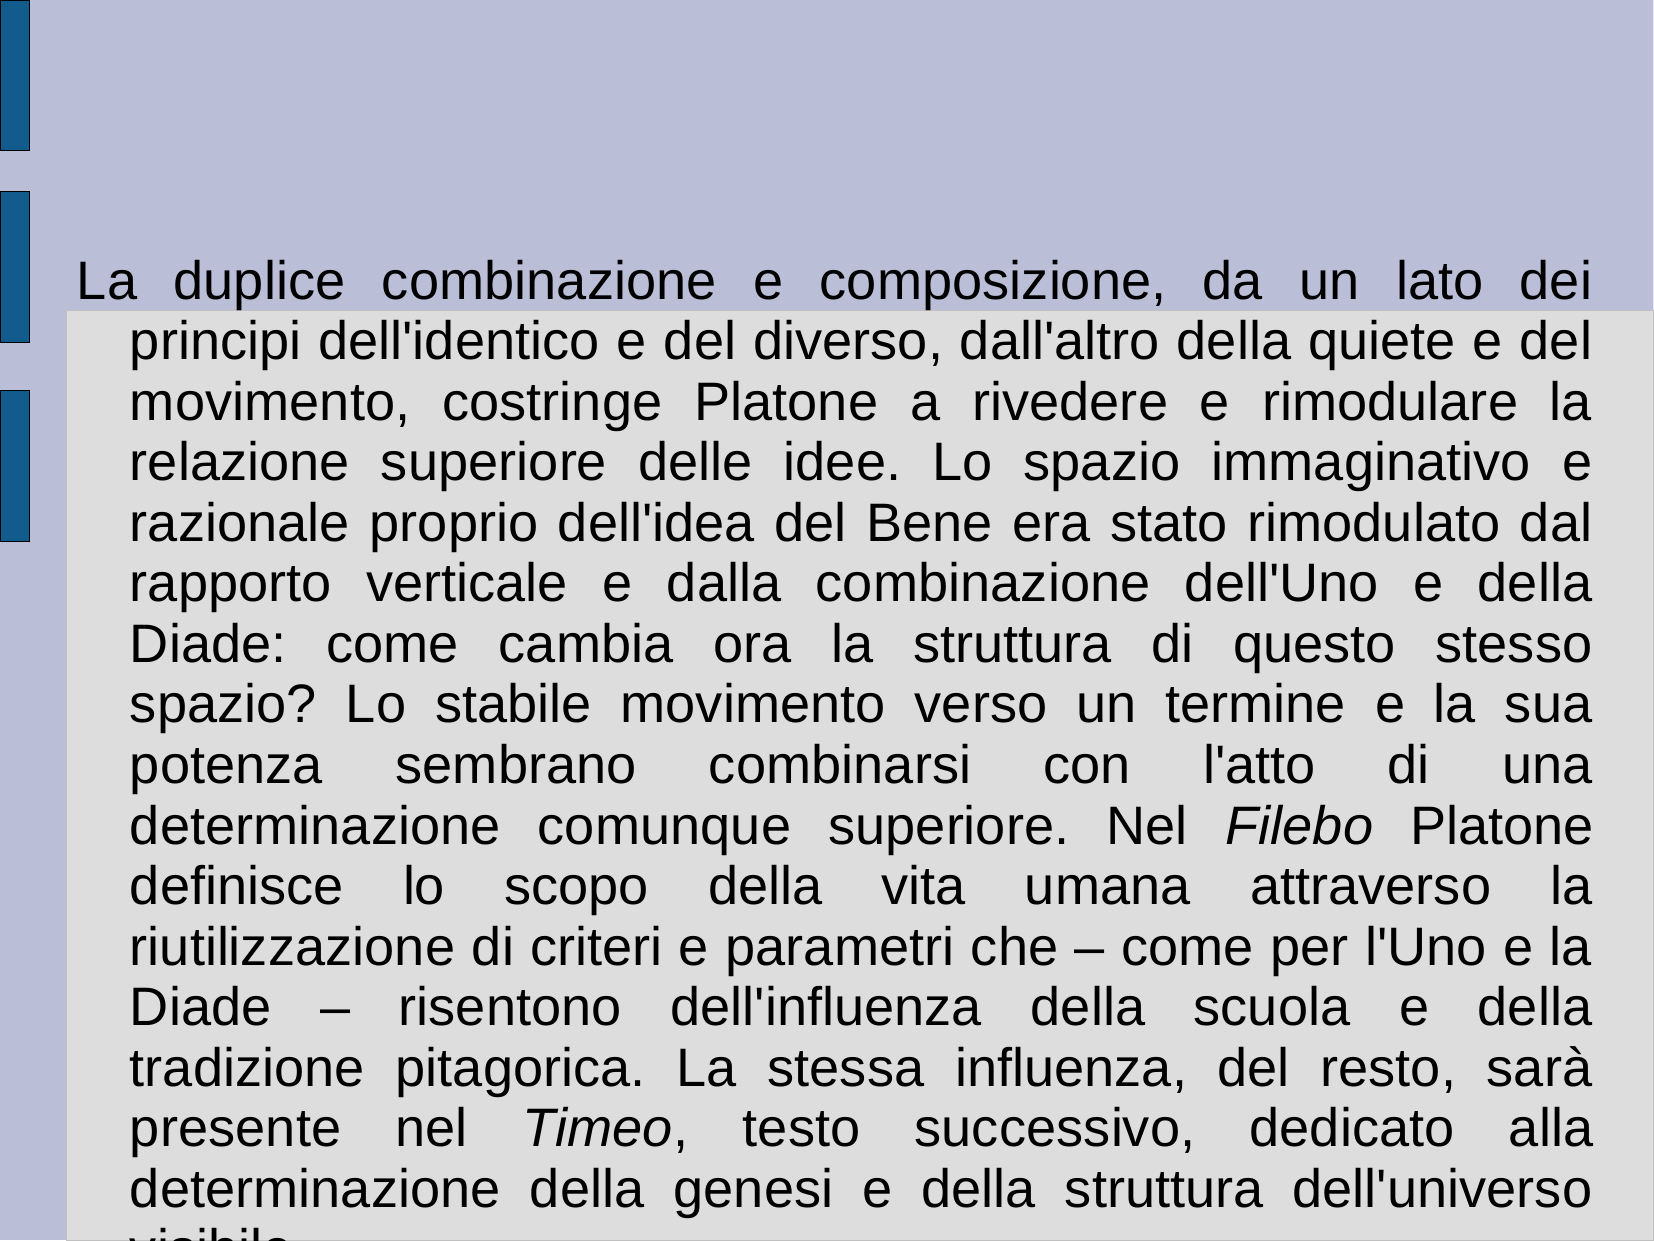

#
La duplice combinazione e composizione, da un lato dei principi dell'identico e del diverso, dall'altro della quiete e del movimento, costringe Platone a rivedere e rimodulare la relazione superiore delle idee. Lo spazio immaginativo e razionale proprio dell'idea del Bene era stato rimodulato dal rapporto verticale e dalla combinazione dell'Uno e della Diade: come cambia ora la struttura di questo stesso spazio? Lo stabile movimento verso un termine e la sua potenza sembrano combinarsi con l'atto di una determinazione comunque superiore. Nel Filebo Platone definisce lo scopo della vita umana attraverso la riutilizzazione di criteri e parametri che – come per l'Uno e la Diade – risentono dell'influenza della scuola e della tradizione pitagorica. La stessa influenza, del resto, sarà presente nel Timeo, testo successivo, dedicato alla determinazione della genesi e della struttura dell'universo visibile.